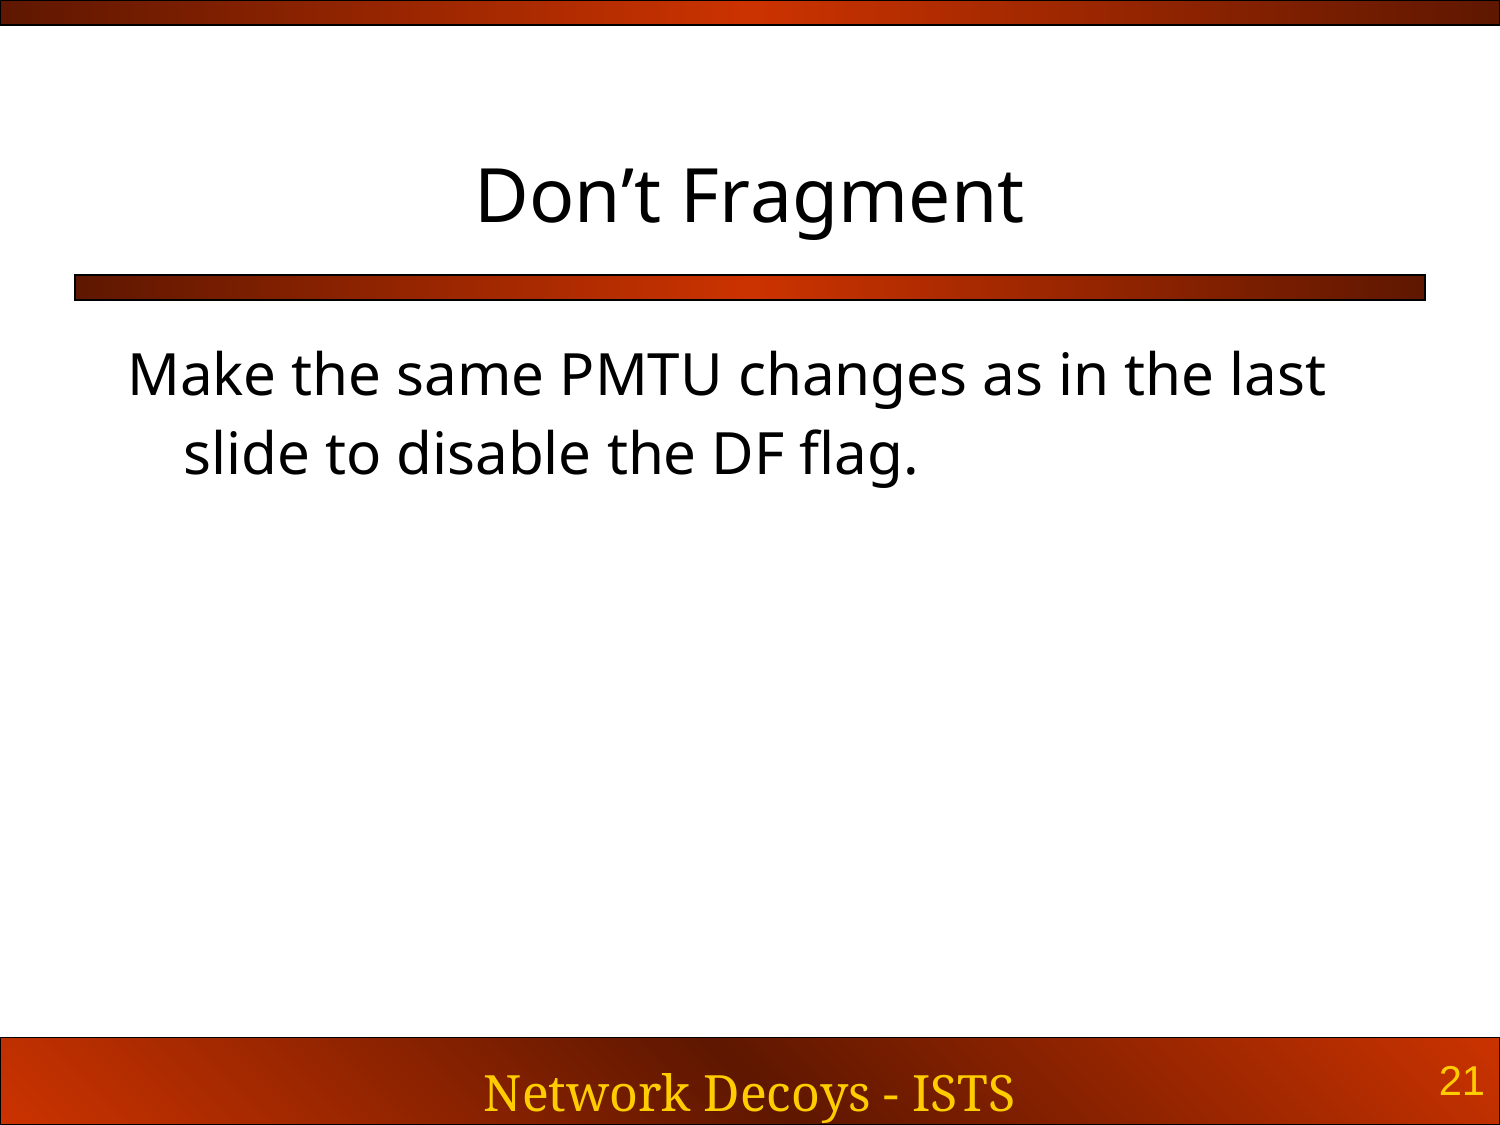

# Don’t Fragment
Make the same PMTU changes as in the last slide to disable the DF flag.